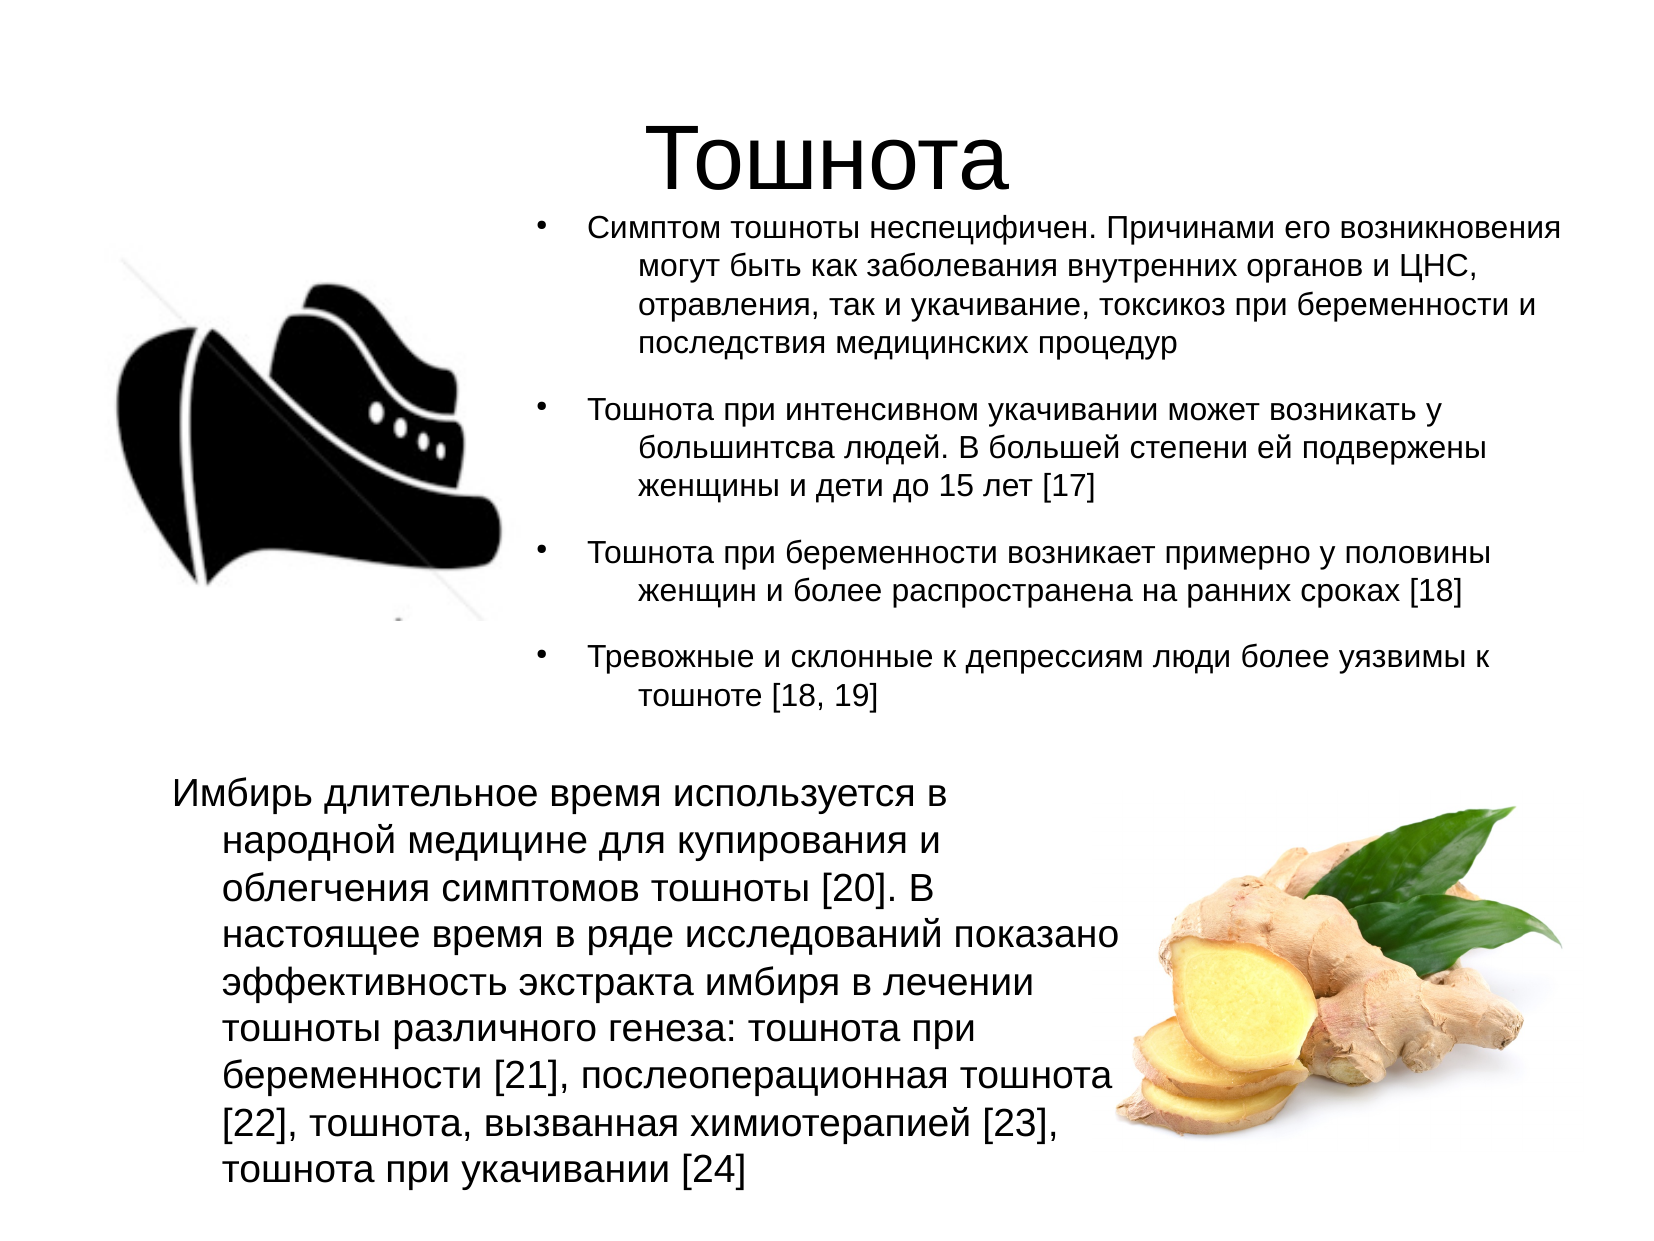

# Тошнота
Симптом тошноты неспецифичен. Причинами его возникновения могут быть как заболевания внутренних органов и ЦНС, отравления, так и укачивание, токсикоз при беременности и последствия медицинских процедур
Тошнота при интенсивном укачивании может возникать у большинтсва людей. В большей степени ей подвержены женщины и дети до 15 лет [17]
Тошнота при беременности возникает примерно у половины женщин и более распространена на ранних сроках [18]
Тревожные и склонные к депрессиям люди более уязвимы к тошноте [18, 19]
Имбирь длительное время используется в народной медицине для купирования и облегчения симптомов тошноты [20]. В настоящее время в ряде исследований показано эффективность экстракта имбиря в лечении тошноты различного генеза: тошнота при беременности [21], послеоперационная тошнота [22], тошнота, вызванная химиотерапией [23], тошнота при укачивании [24]